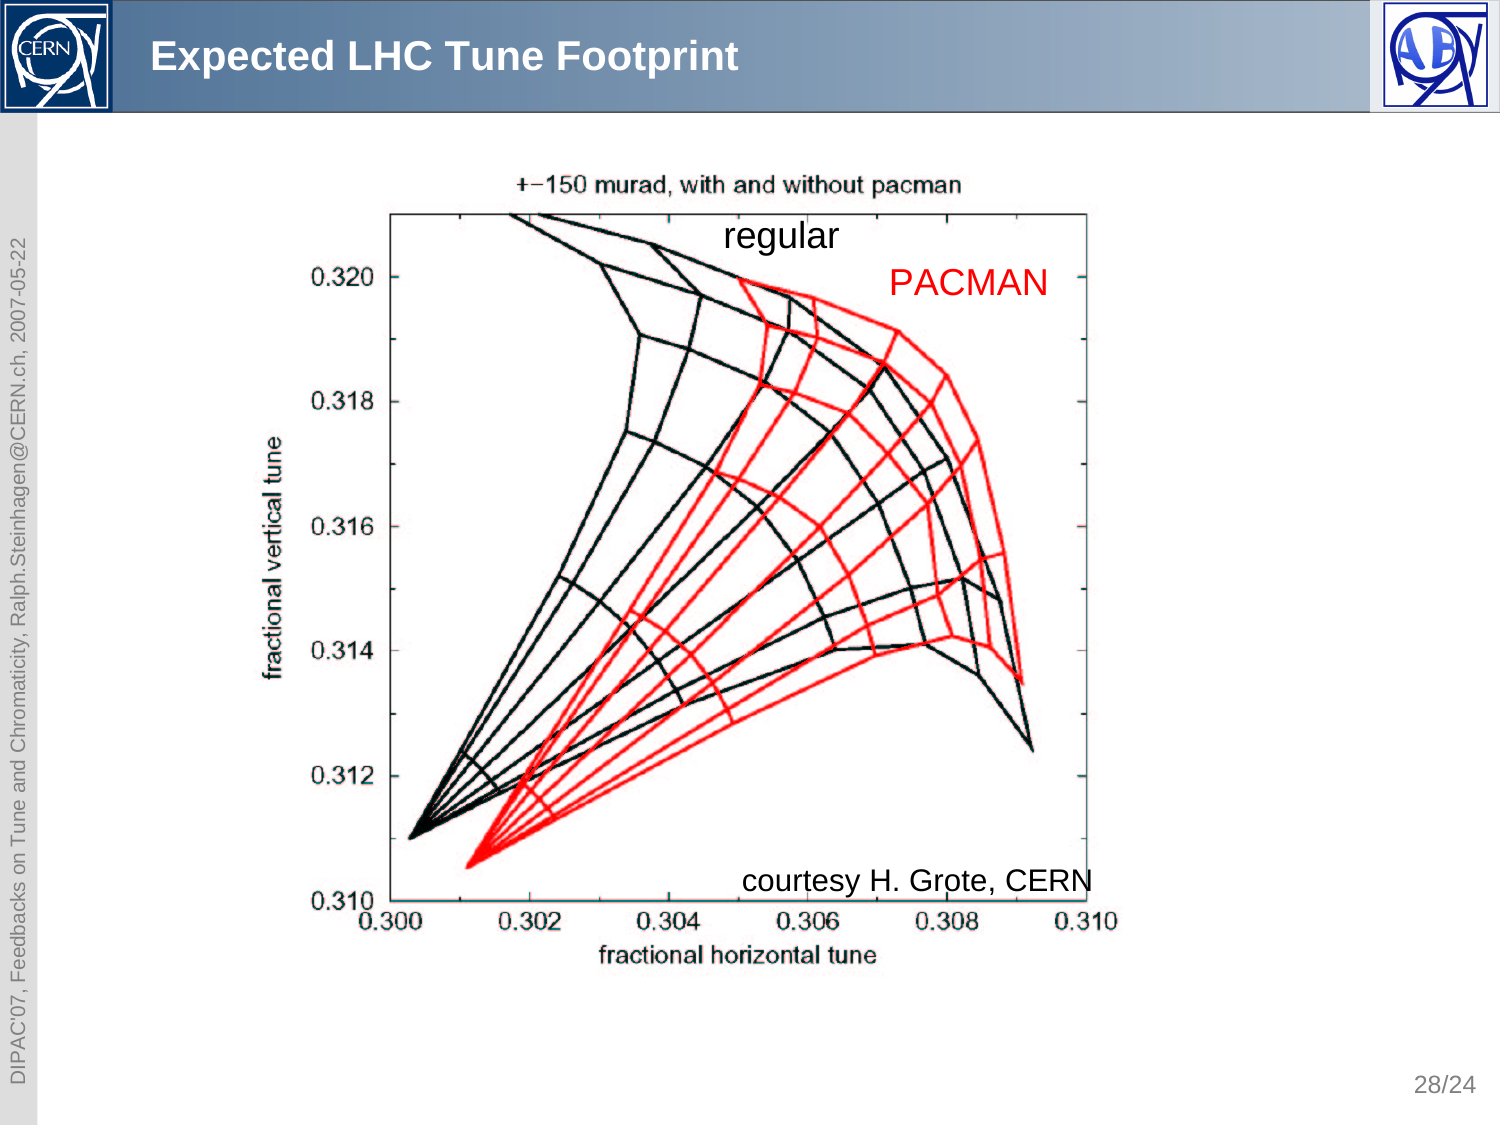

# Expected LHC Tune Footprint
regular
PACMAN
courtesy H. Grote, CERN